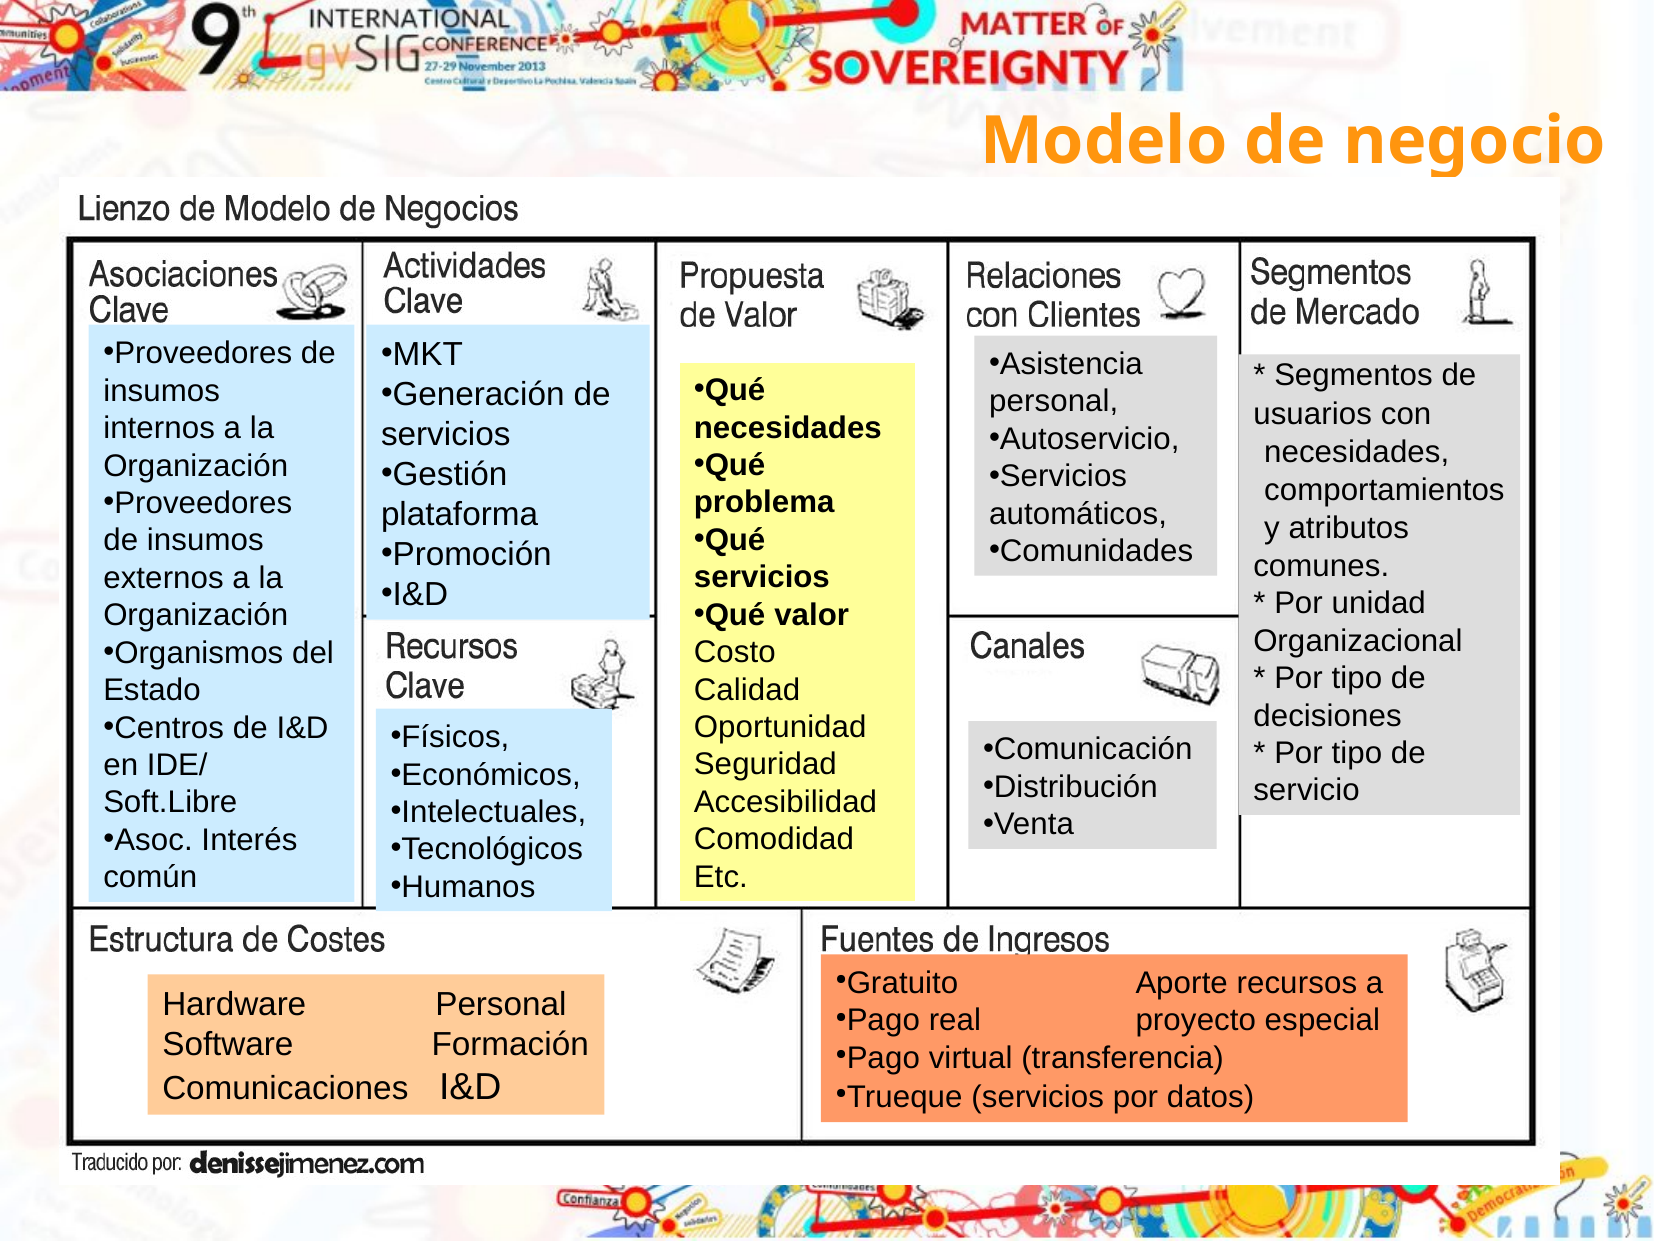

# Modelo de negocio
Proveedores de insumos internos a la Organización
Proveedores
de insumos externos a la Organización
Organismos del
Estado
Centros de I&D en IDE/ Soft.Libre
Asoc. Interés común
MKT
Generación de
servicios
Gestión plataforma
Promoción
I&D
Asistencia
personal,
Autoservicio,
Servicios automáticos,
Comunidades
* Segmentos de
usuarios con
necesidades,
comportamientos
y atributos
comunes.
* Por unidad
Organizacional
* Por tipo de
decisiones
* Por tipo de
servicio
Qué necesidades
Qué problema
Qué servicios
Qué valor
Costo
Calidad
Oportunidad
Seguridad
Accesibilidad
Comodidad
Etc.
Físicos,
Económicos,
Intelectuales,
Tecnológicos
Humanos
Comunicación
Distribución
Venta
Gratuito 		Aporte recursos a
Pago real 	proyecto especial
Pago virtual (transferencia)
Trueque (servicios por datos)
Hardware Personal
Software Formación
Comunicaciones I&D